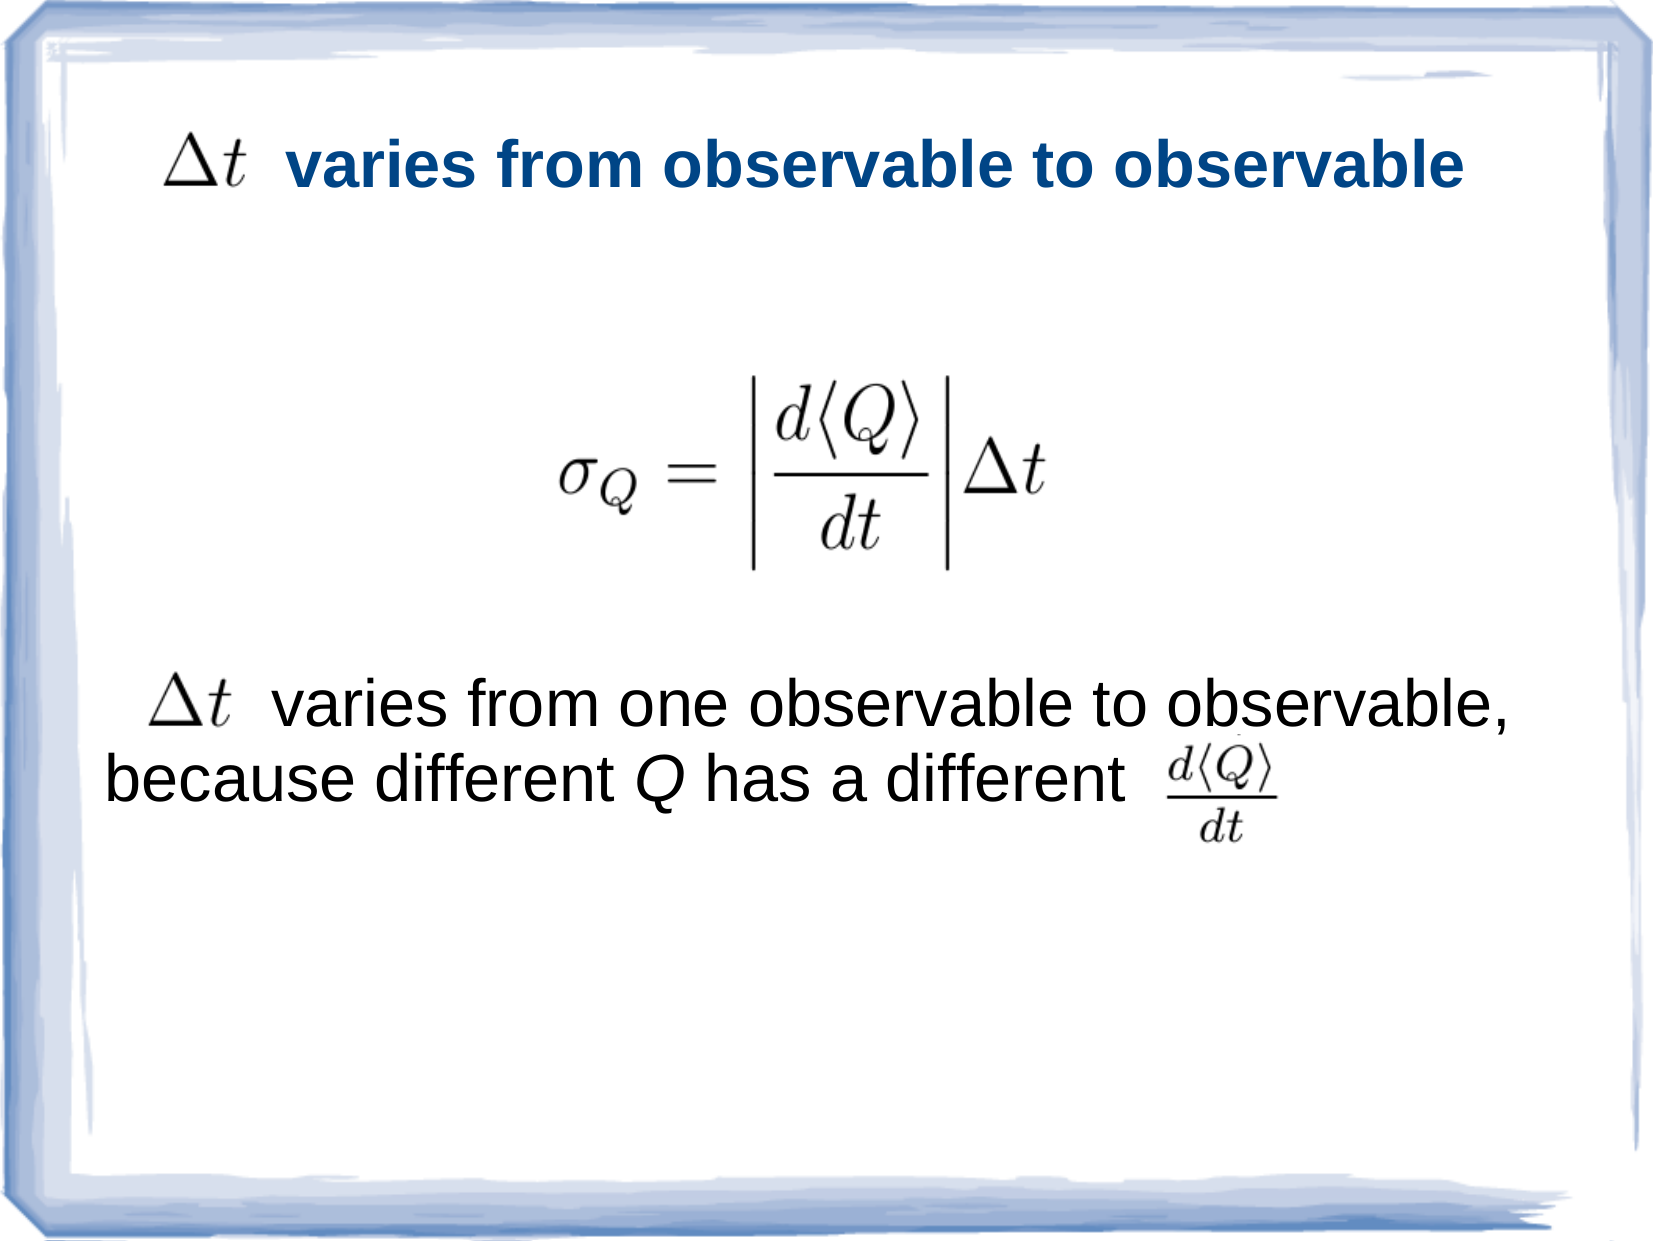

#
varies from observable to observable
 varies from one observable to observable, because different Q has a different